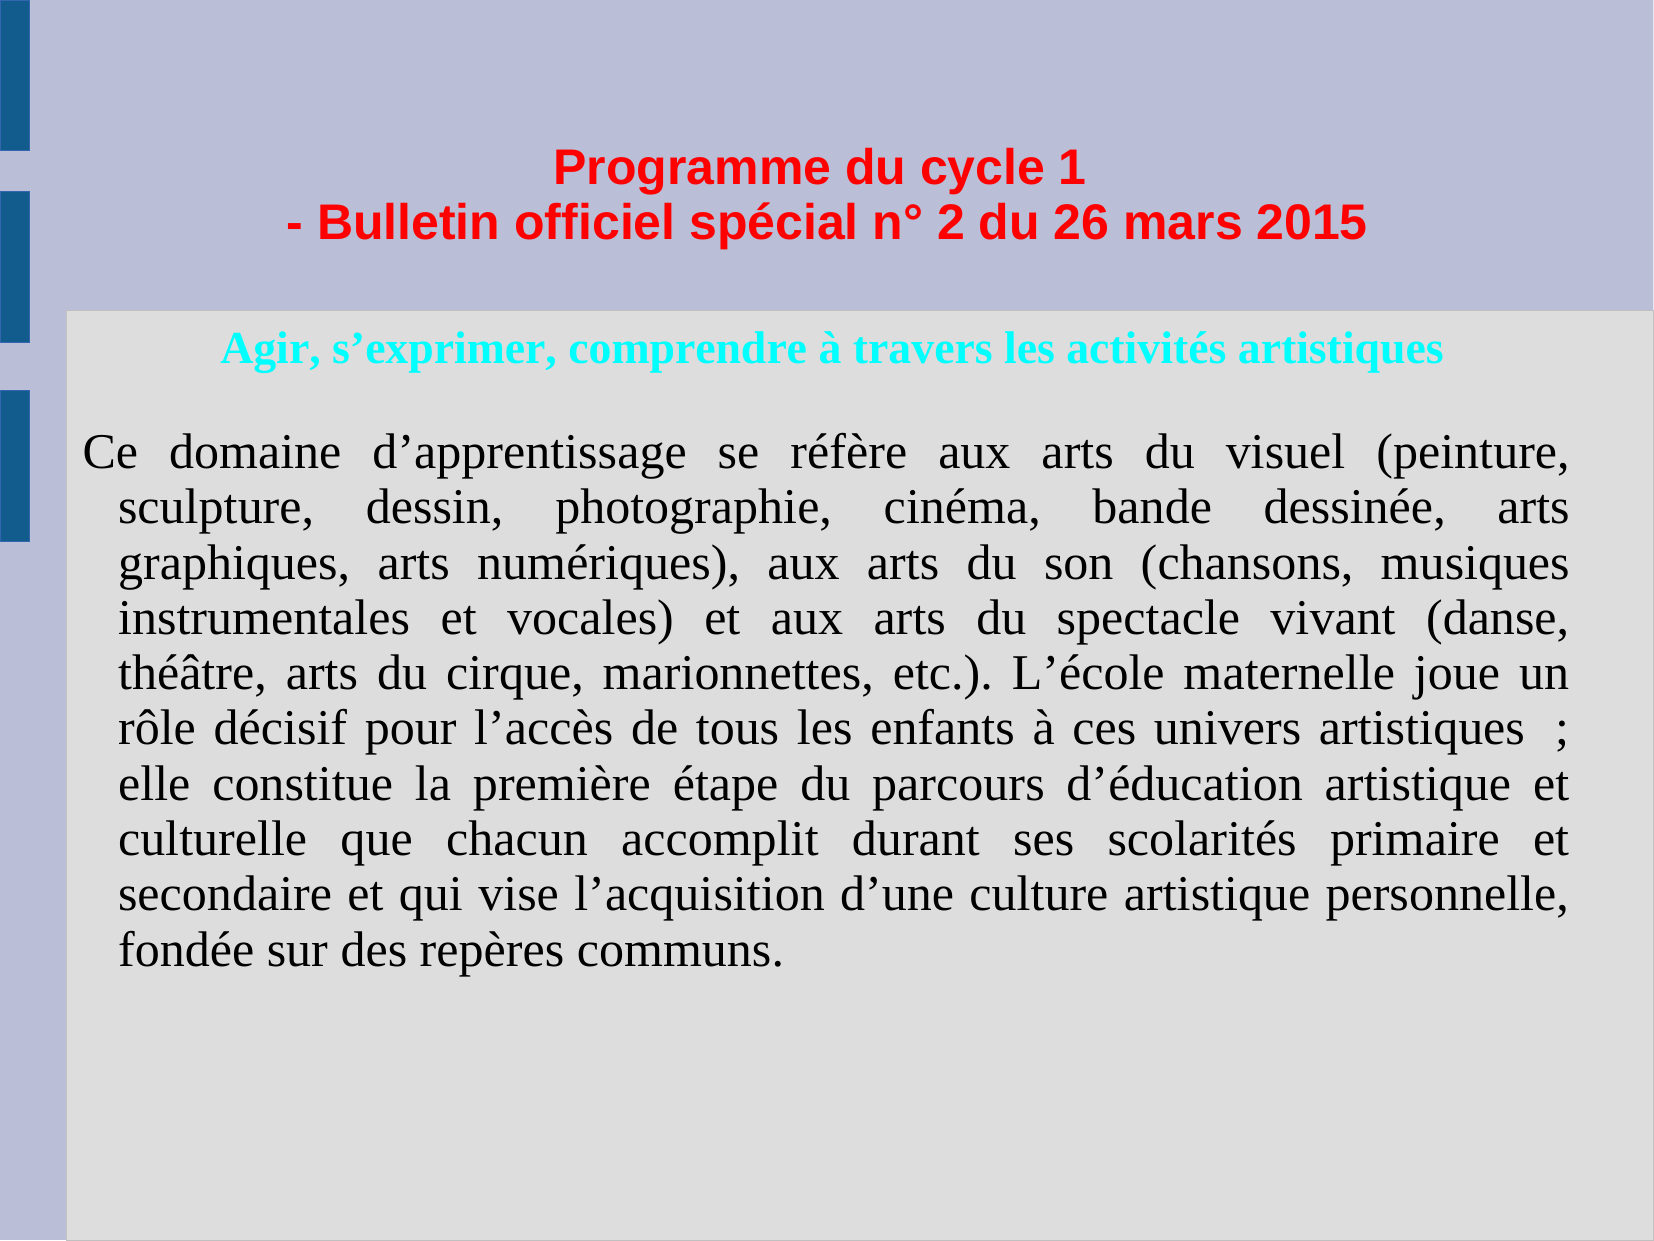

# Programme du cycle 1 - Bulletin officiel spécial n° 2 du 26 mars 2015
 Agir, s’exprimer, comprendre à travers les activités artistiques
Ce domaine d’apprentissage se réfère aux arts du visuel (peinture, sculpture, dessin, photographie, cinéma, bande dessinée, arts graphiques, arts numériques), aux arts du son (chansons, musiques instrumentales et vocales) et aux arts du spectacle vivant (danse, théâtre, arts du cirque, marionnettes, etc.). L’école maternelle joue un rôle décisif pour l’accès de tous les enfants à ces univers artistiques  ; elle constitue la première étape du parcours d’éducation artistique et culturelle que chacun accomplit durant ses scolarités primaire et secondaire et qui vise l’acquisition d’une culture artistique personnelle, fondée sur des repères communs.